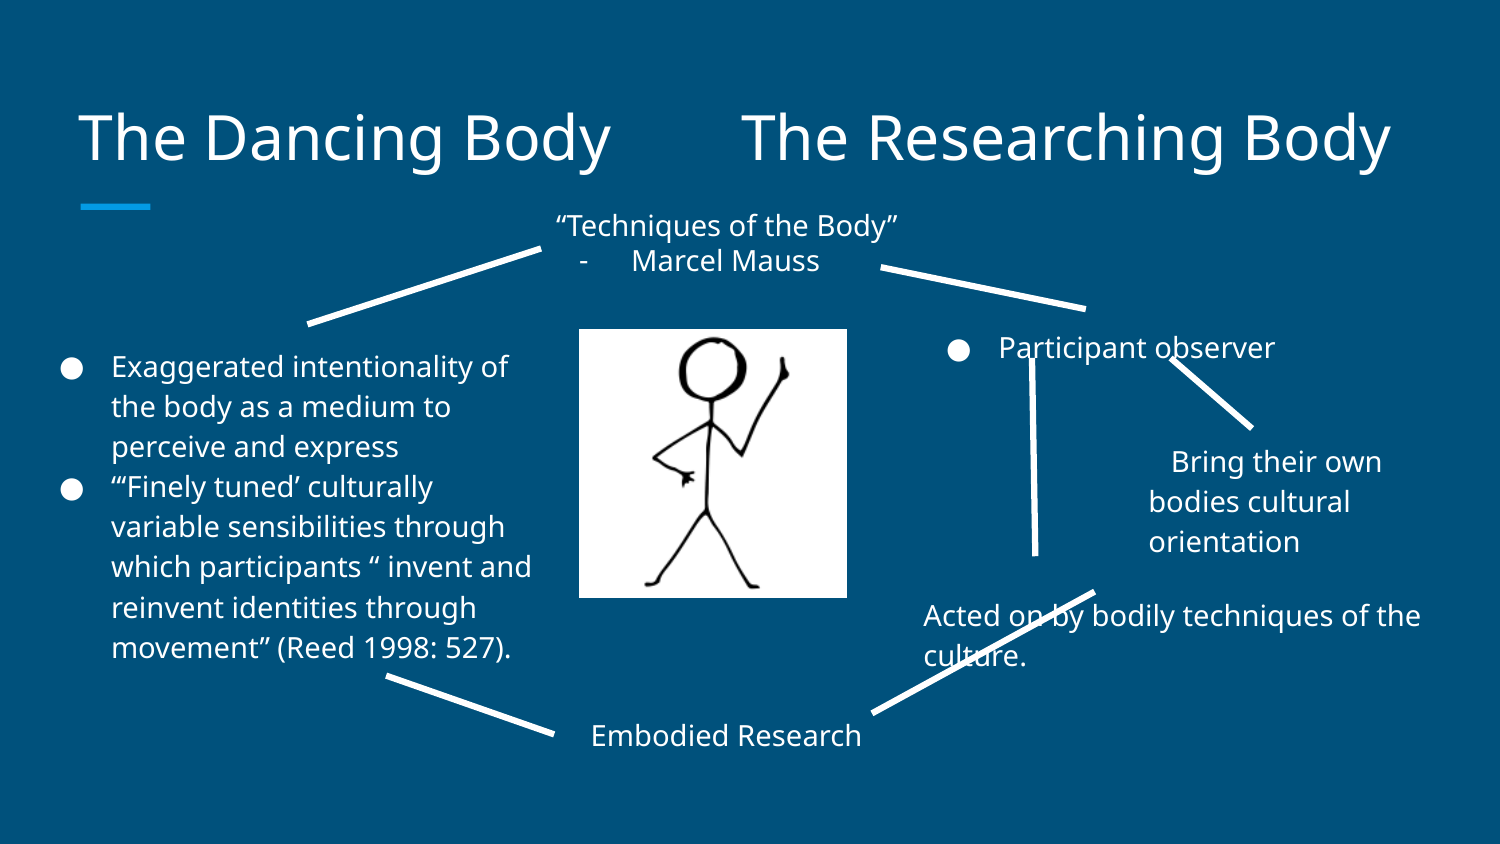

# The Dancing Body The Researching Body
“Techniques of the Body”
Marcel Mauss
Participant observer
 Bring their own bodies cultural orientation
Acted on by bodily techniques of the culture.
Exaggerated intentionality of the body as a medium to perceive and express
“‘Finely tuned’ culturally variable sensibilities through which participants “ invent and reinvent identities through movement” (Reed 1998: 527).
Embodied Research